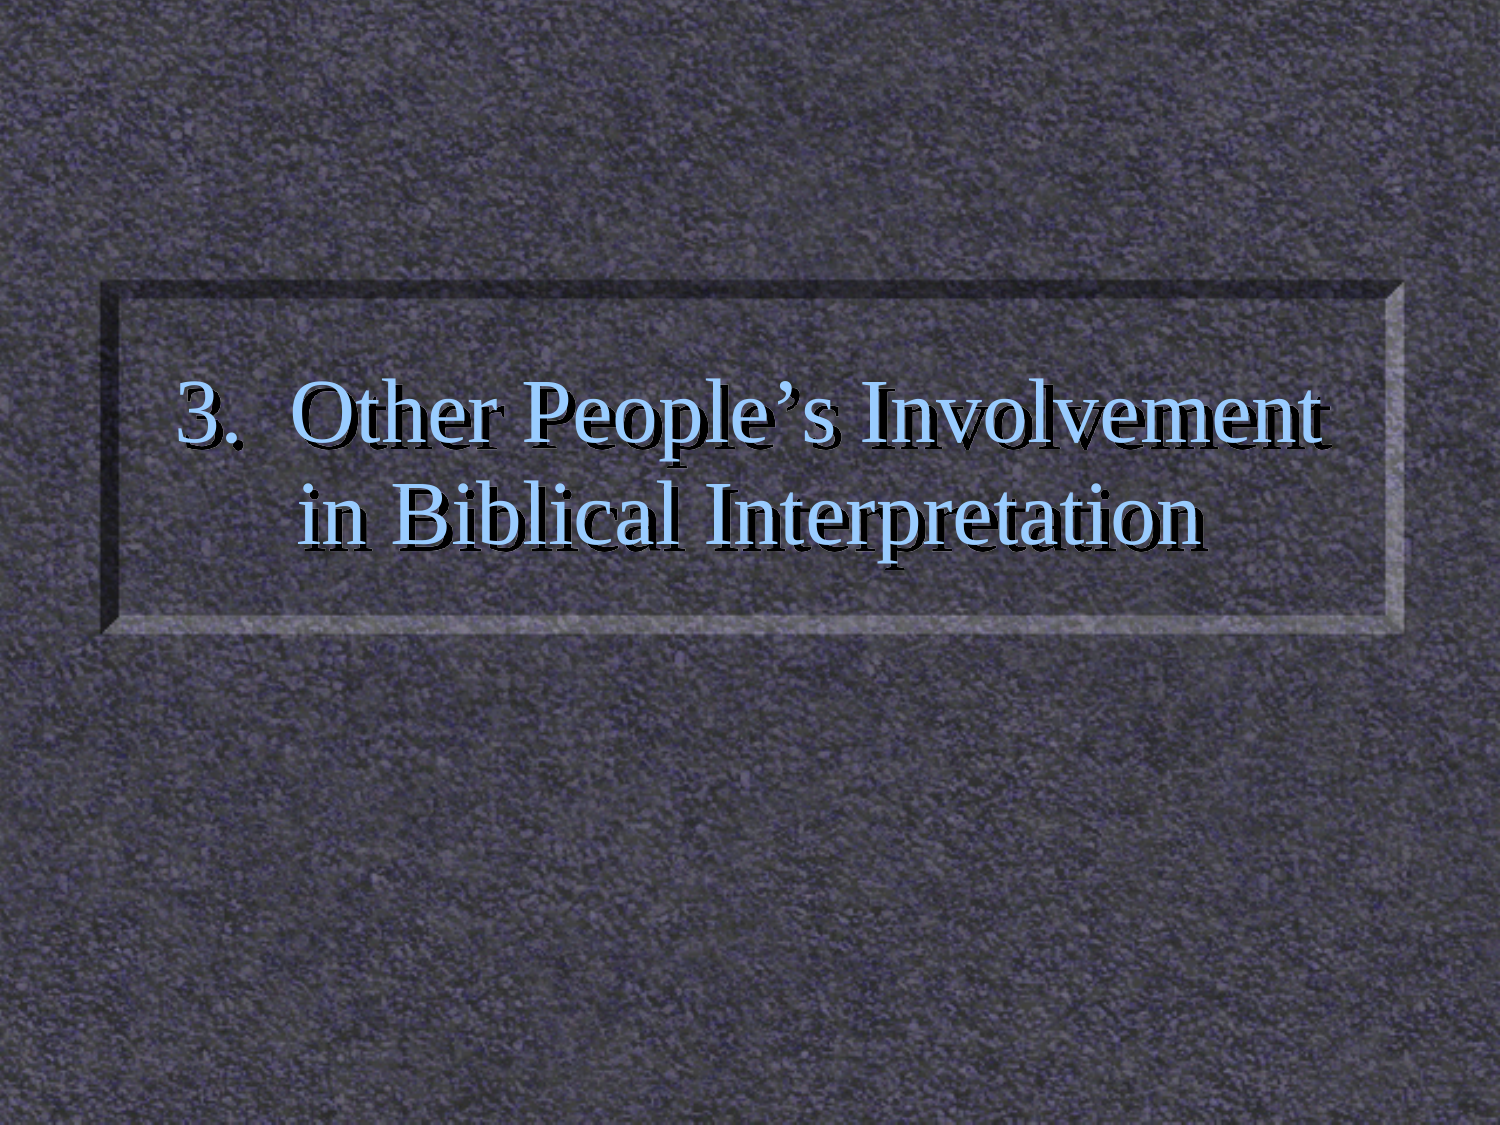

# 3. Other People’s Involvement in Biblical Interpretation